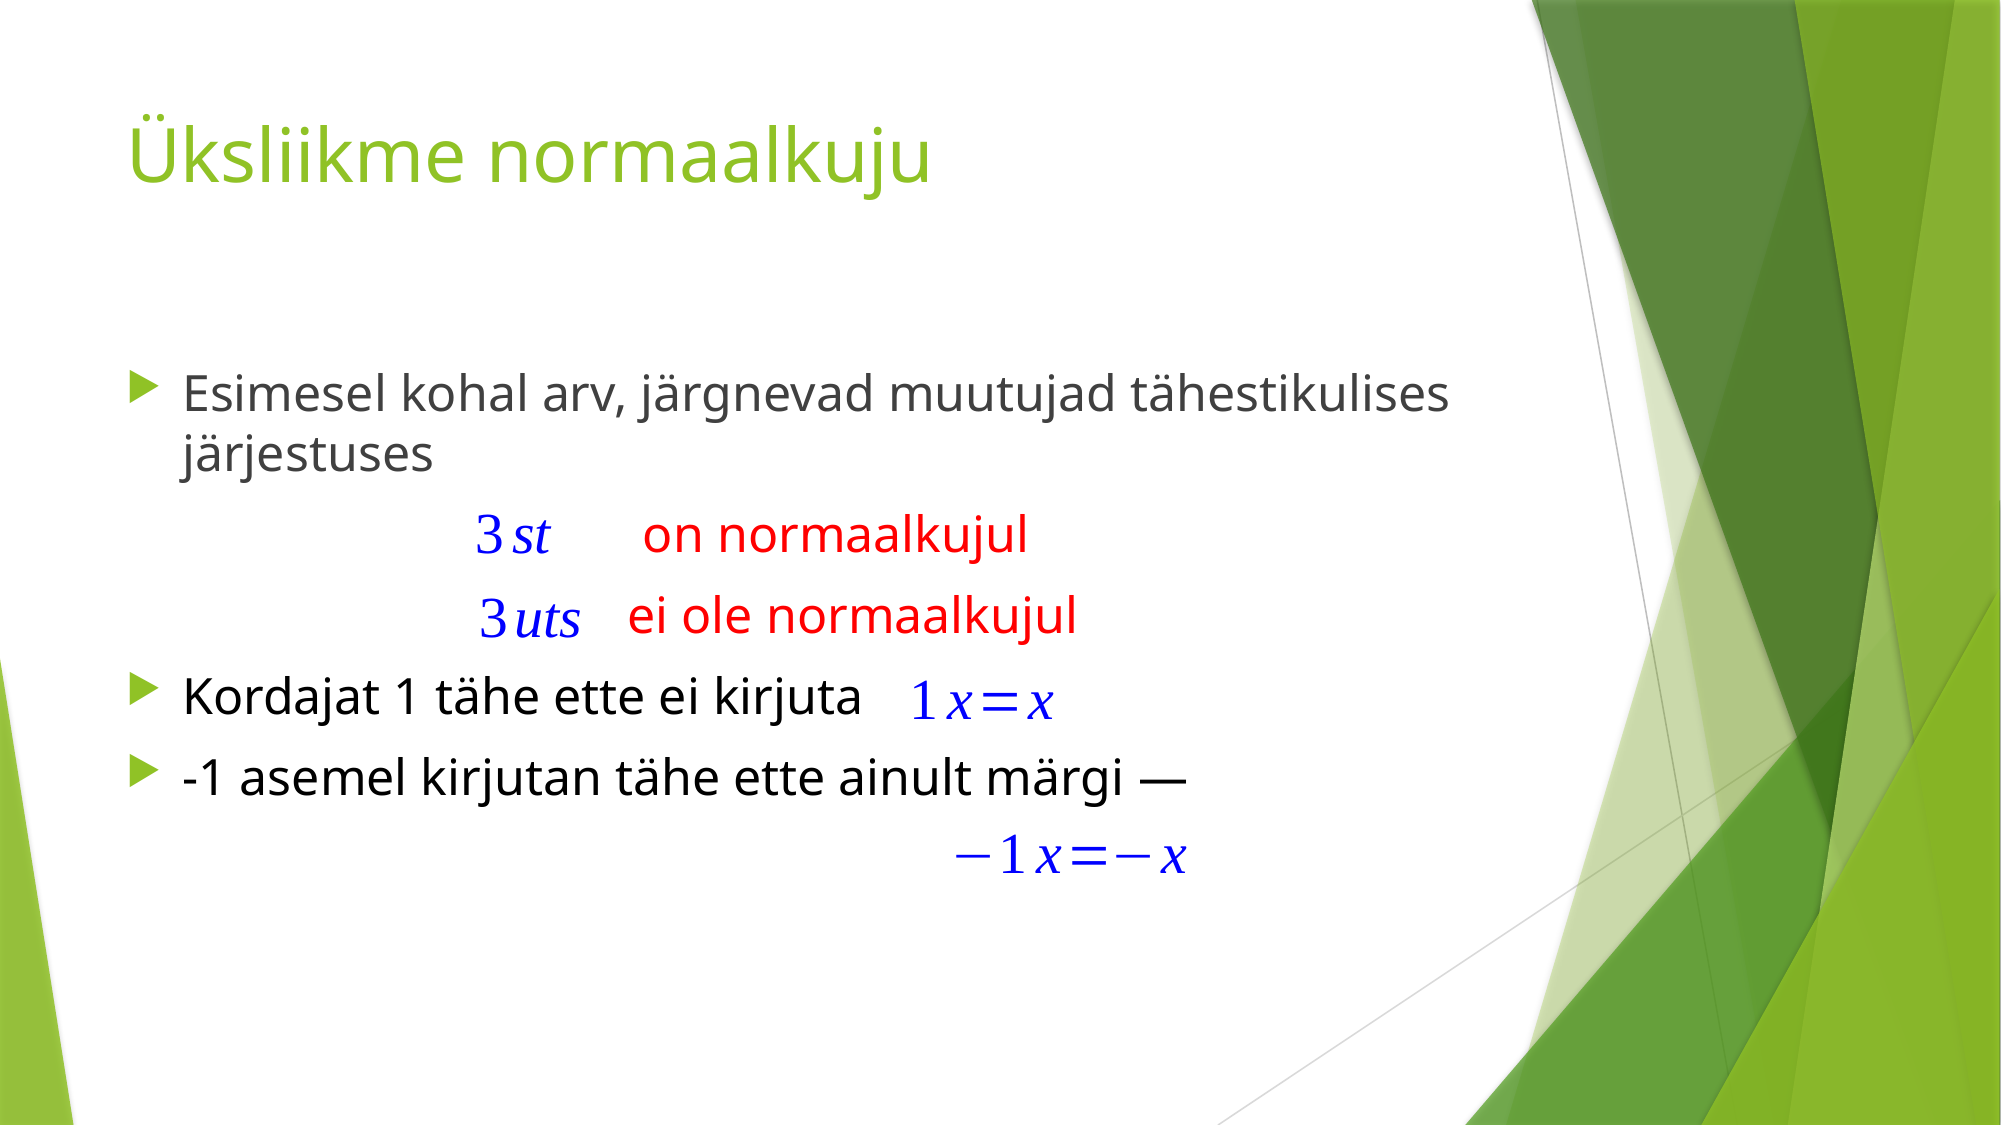

# Üksliikme normaalkuju
Esimesel kohal arv, järgnevad muutujad tähestikulises järjestuses
					 		on normaalkujul
	ei ole normaalkujul
Kordajat 1 tähe ette ei kirjuta
-1 asemel kirjutan tähe ette ainult märgi —